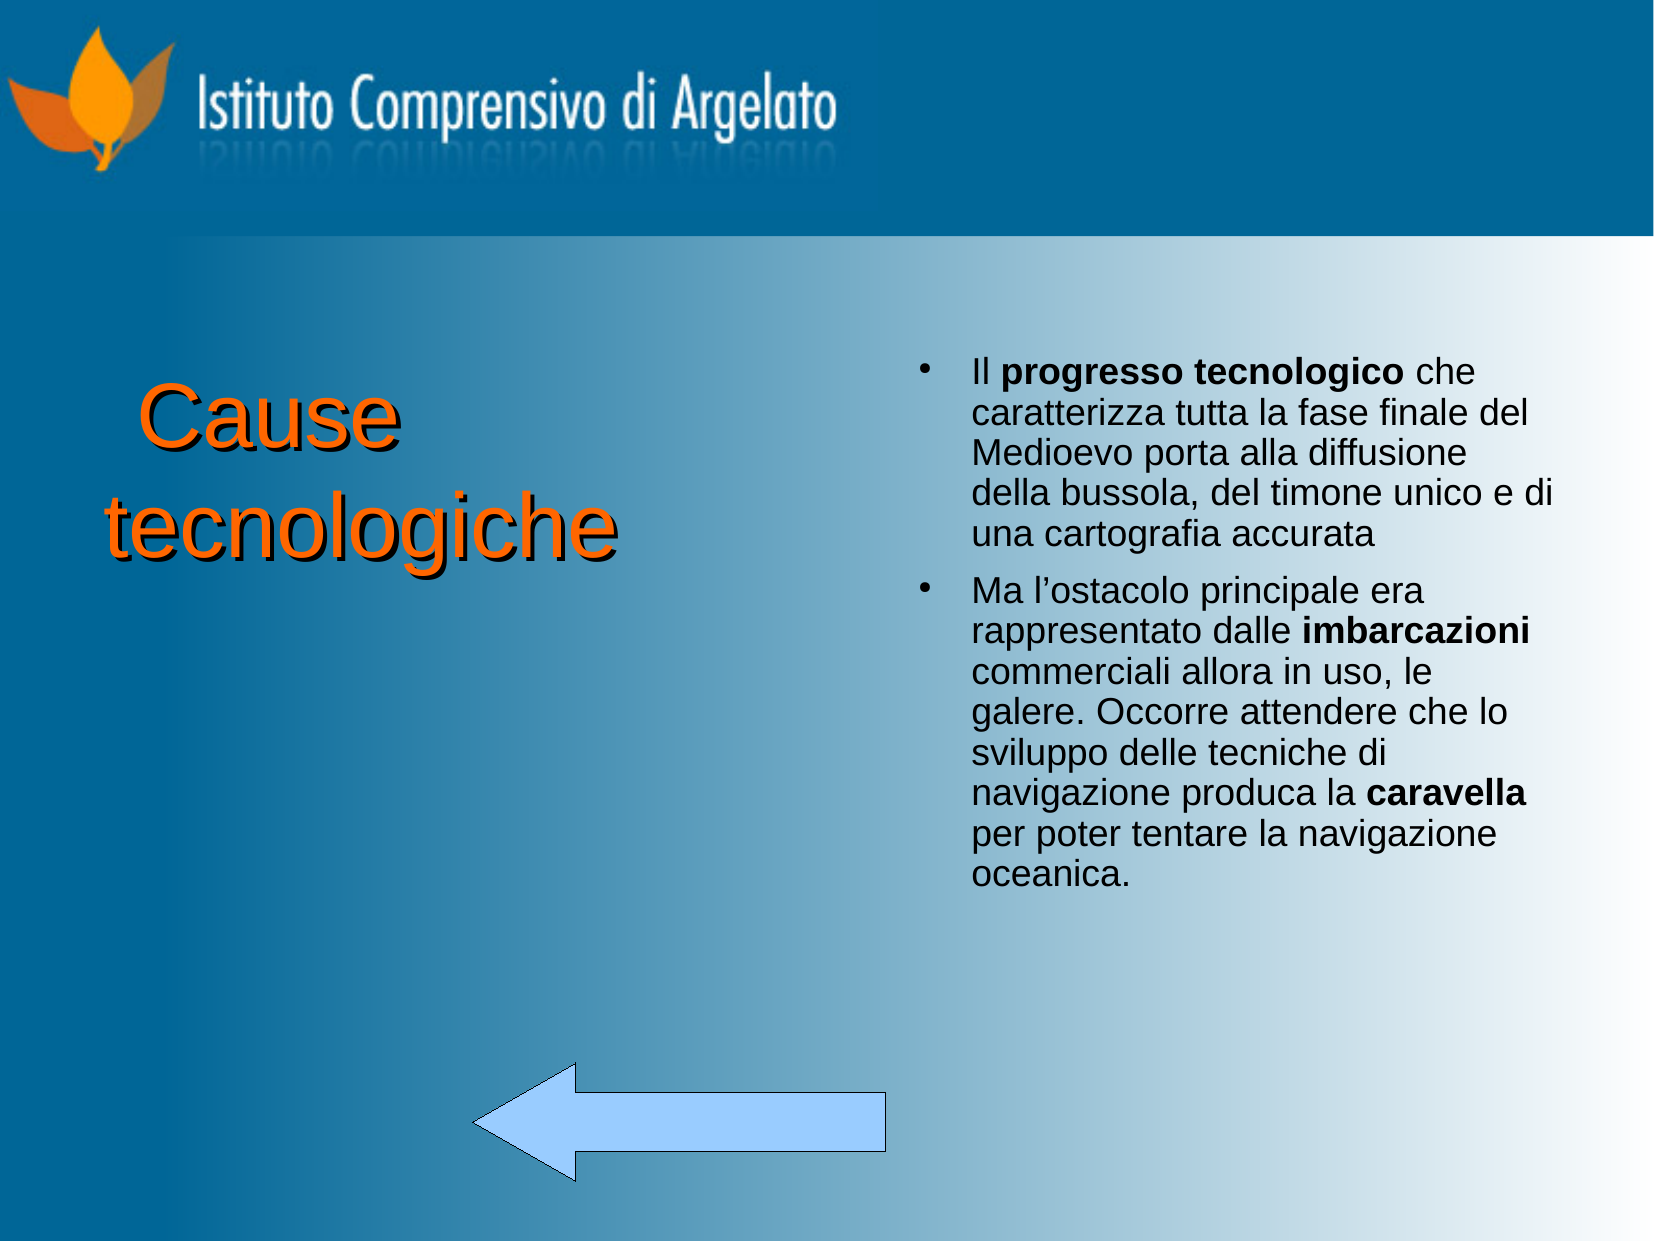

# Cause tecnologiche
Il progresso tecnologico che caratterizza tutta la fase finale del Medioevo porta alla diffusione della bussola, del timone unico e di una cartografia accurata
Ma l’ostacolo principale era rappresentato dalle imbarcazioni commerciali allora in uso, le galere. Occorre attendere che lo sviluppo delle tecniche di navigazione produca la caravella per poter tentare la navigazione oceanica.